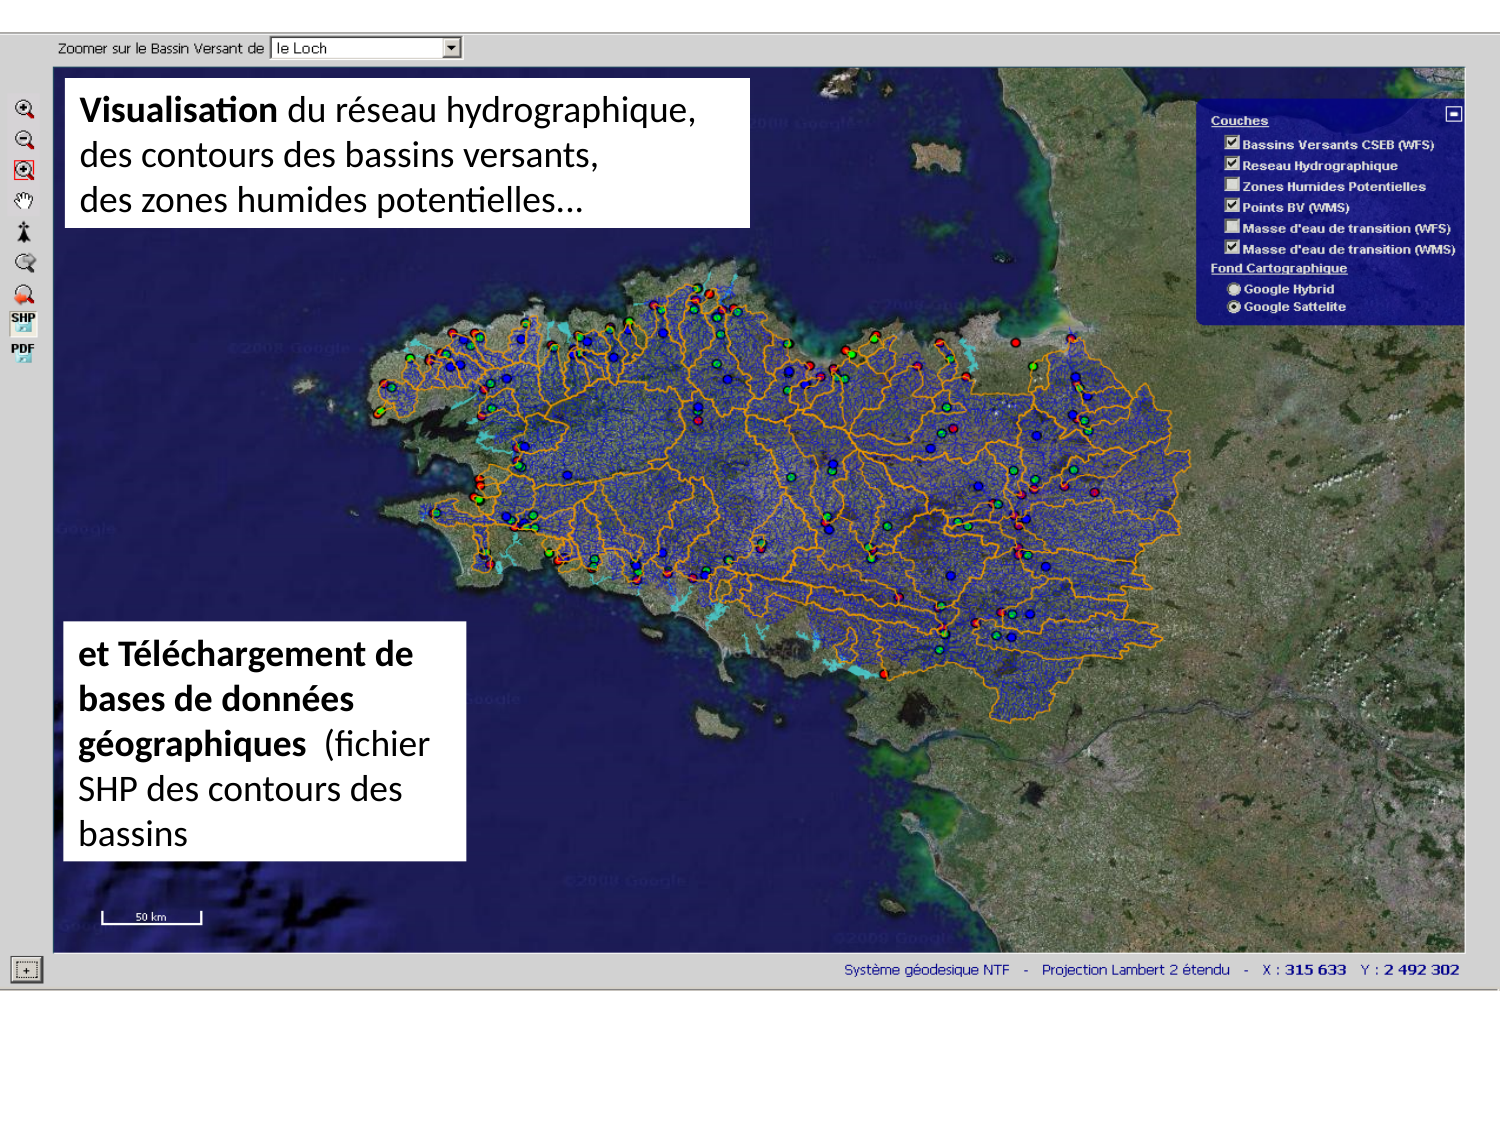

Visualisation du réseau hydrographique, des contours des bassins versants,
des zones humides potentielles...
et Téléchargement de bases de données géographiques (fichier SHP des contours des bassins